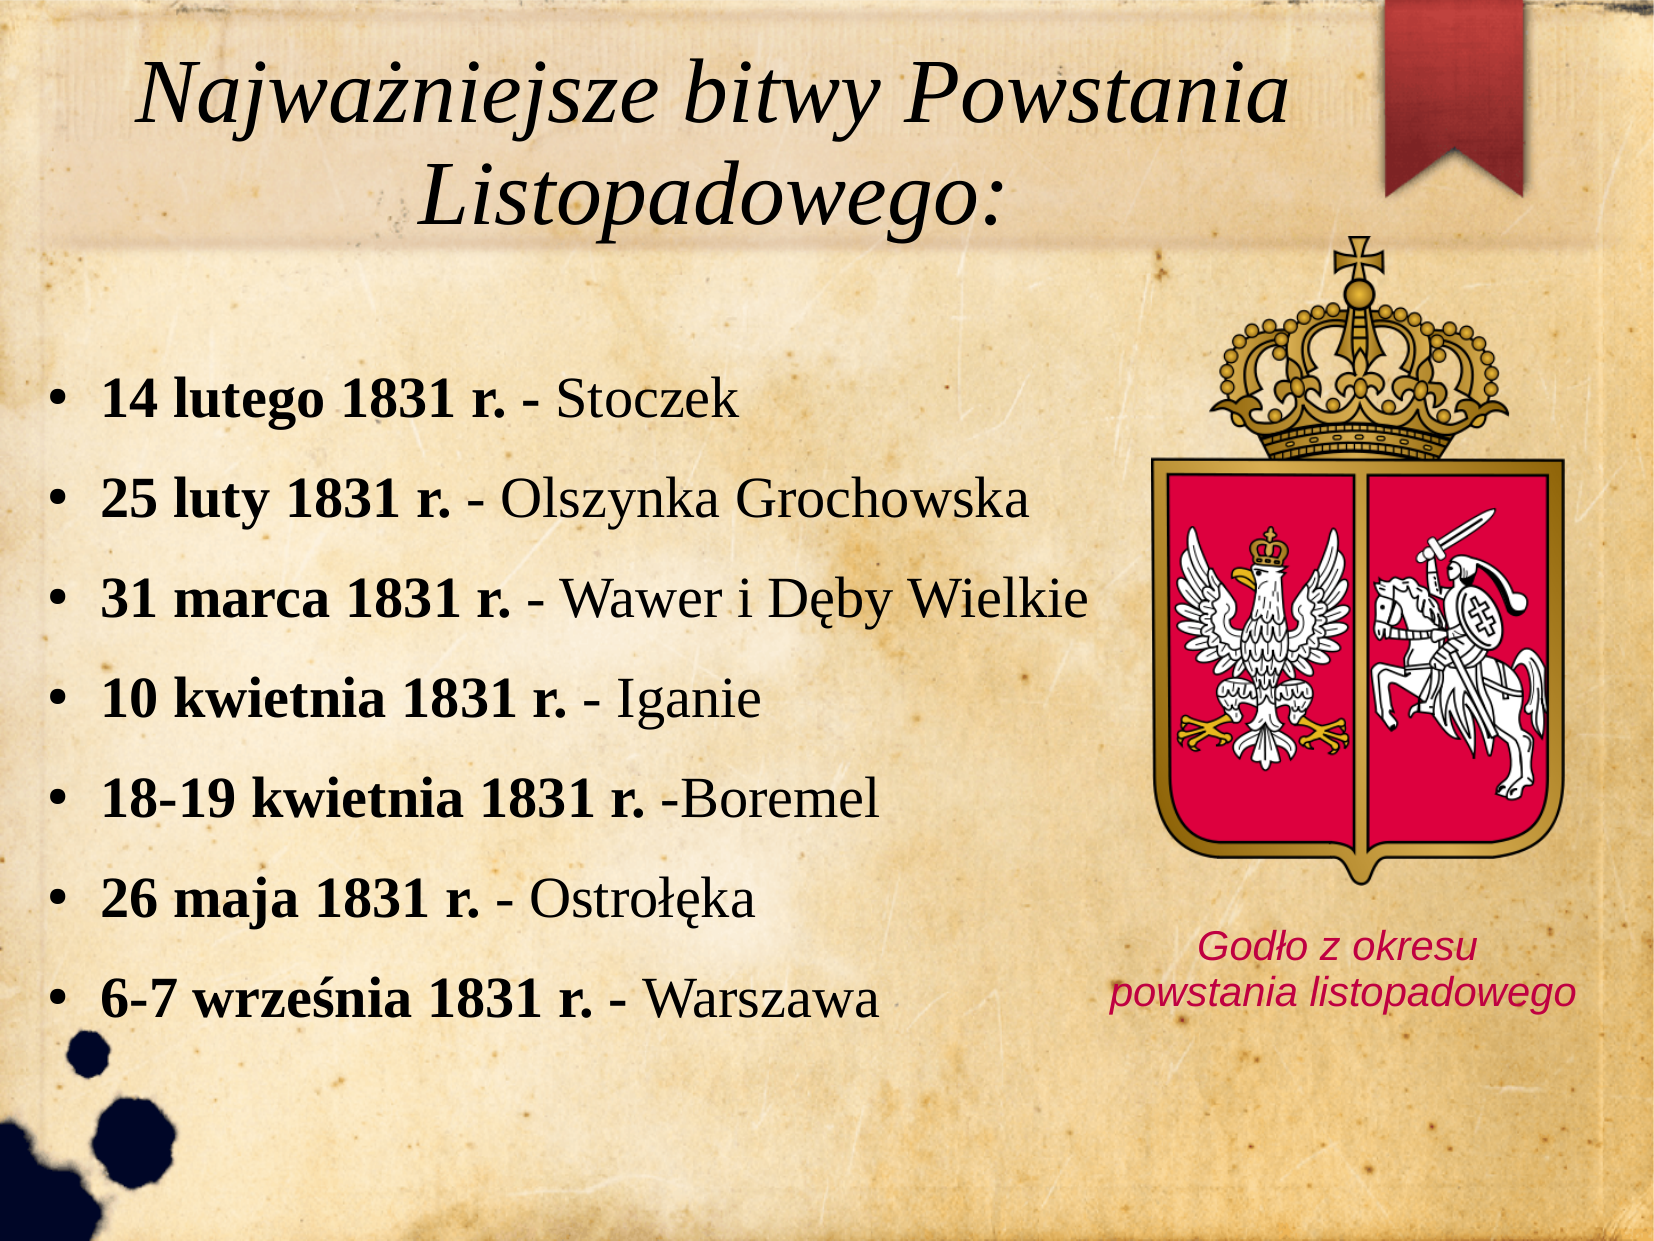

# Najważniejsze bitwy Powstania Listopadowego:
14 lutego 1831 r. - Stoczek
25 luty 1831 r. - Olszynka Grochowska
31 marca 1831 r. - Wawer i Dęby Wielkie
10 kwietnia 1831 r. - Iganie
18-19 kwietnia 1831 r. -Boremel
26 maja 1831 r. - Ostrołęka
6-7 września 1831 r. - Warszawa
Godło z okresu
powstania listopadowego